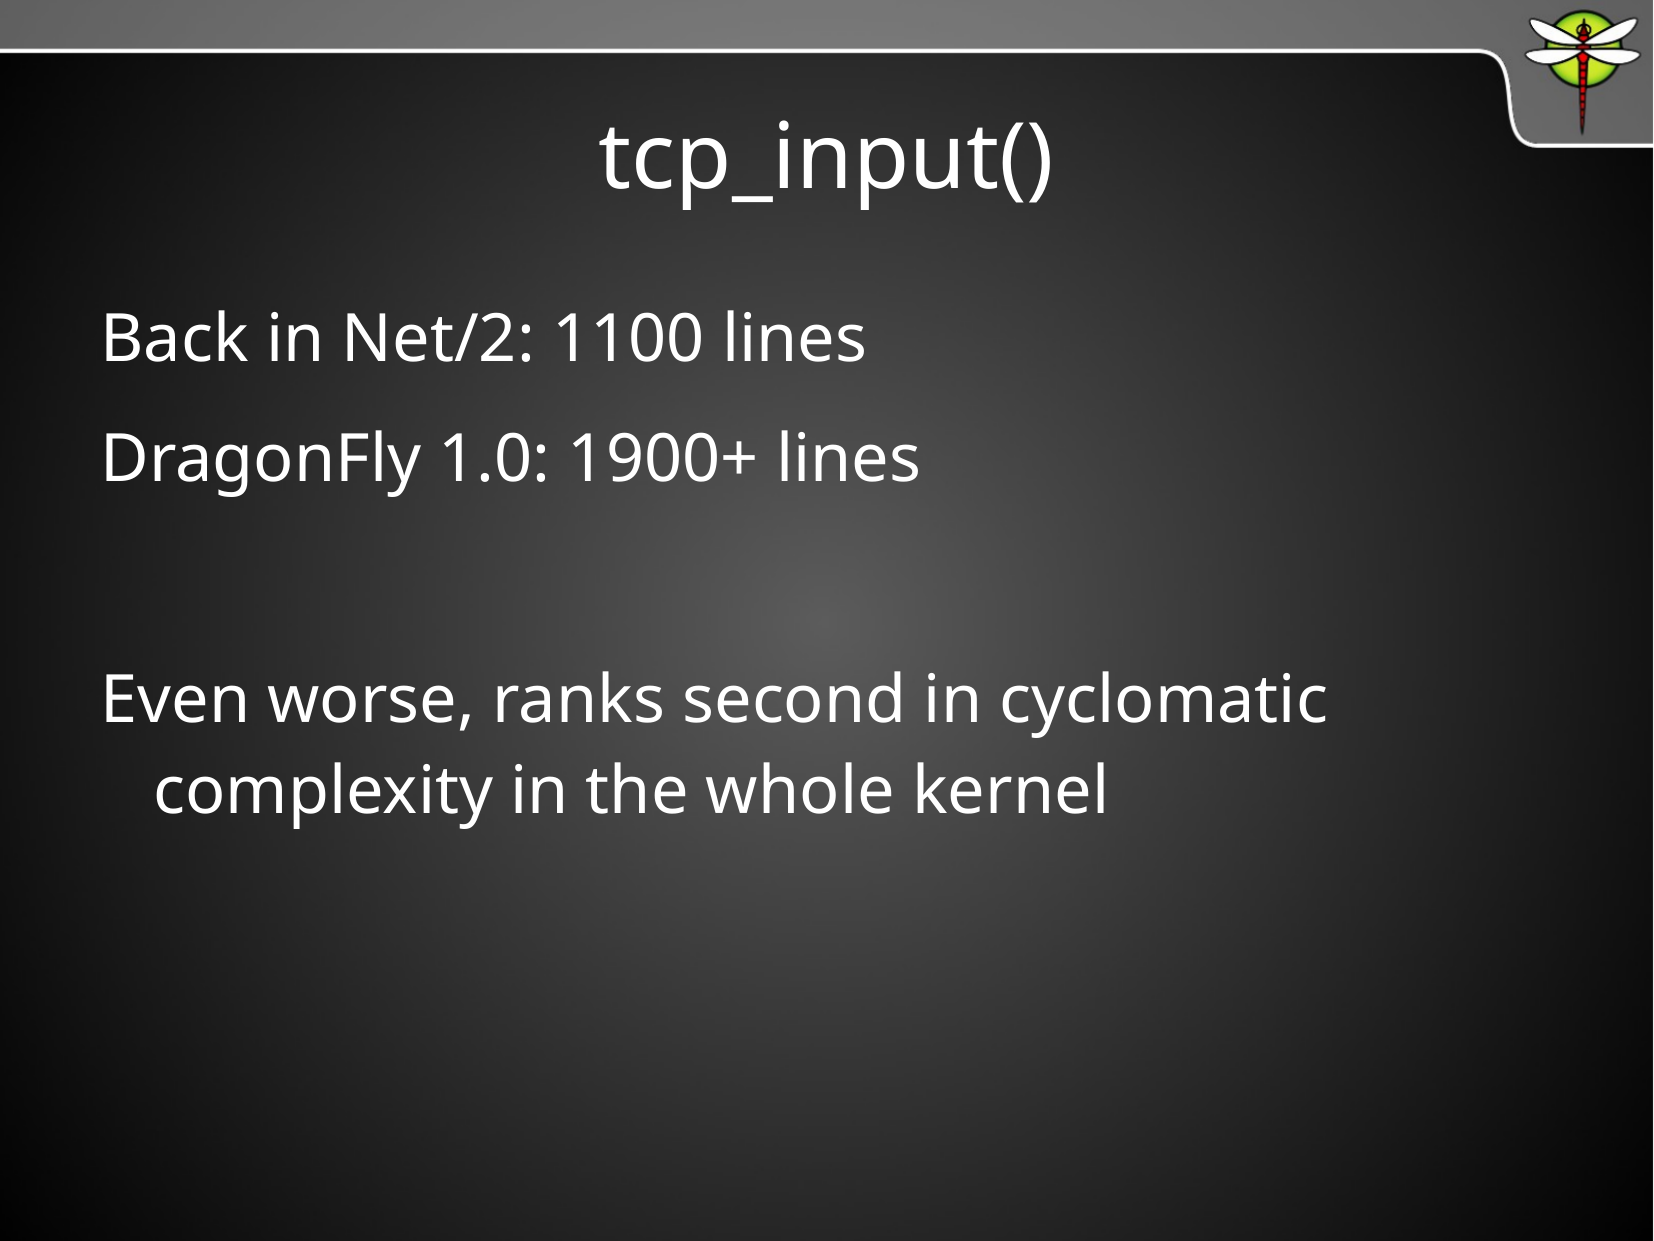

# tcp_input()
Back in Net/2: 1100 lines
DragonFly 1.0: 1900+ lines
Even worse, ranks second in cyclomatic complexity in the whole kernel